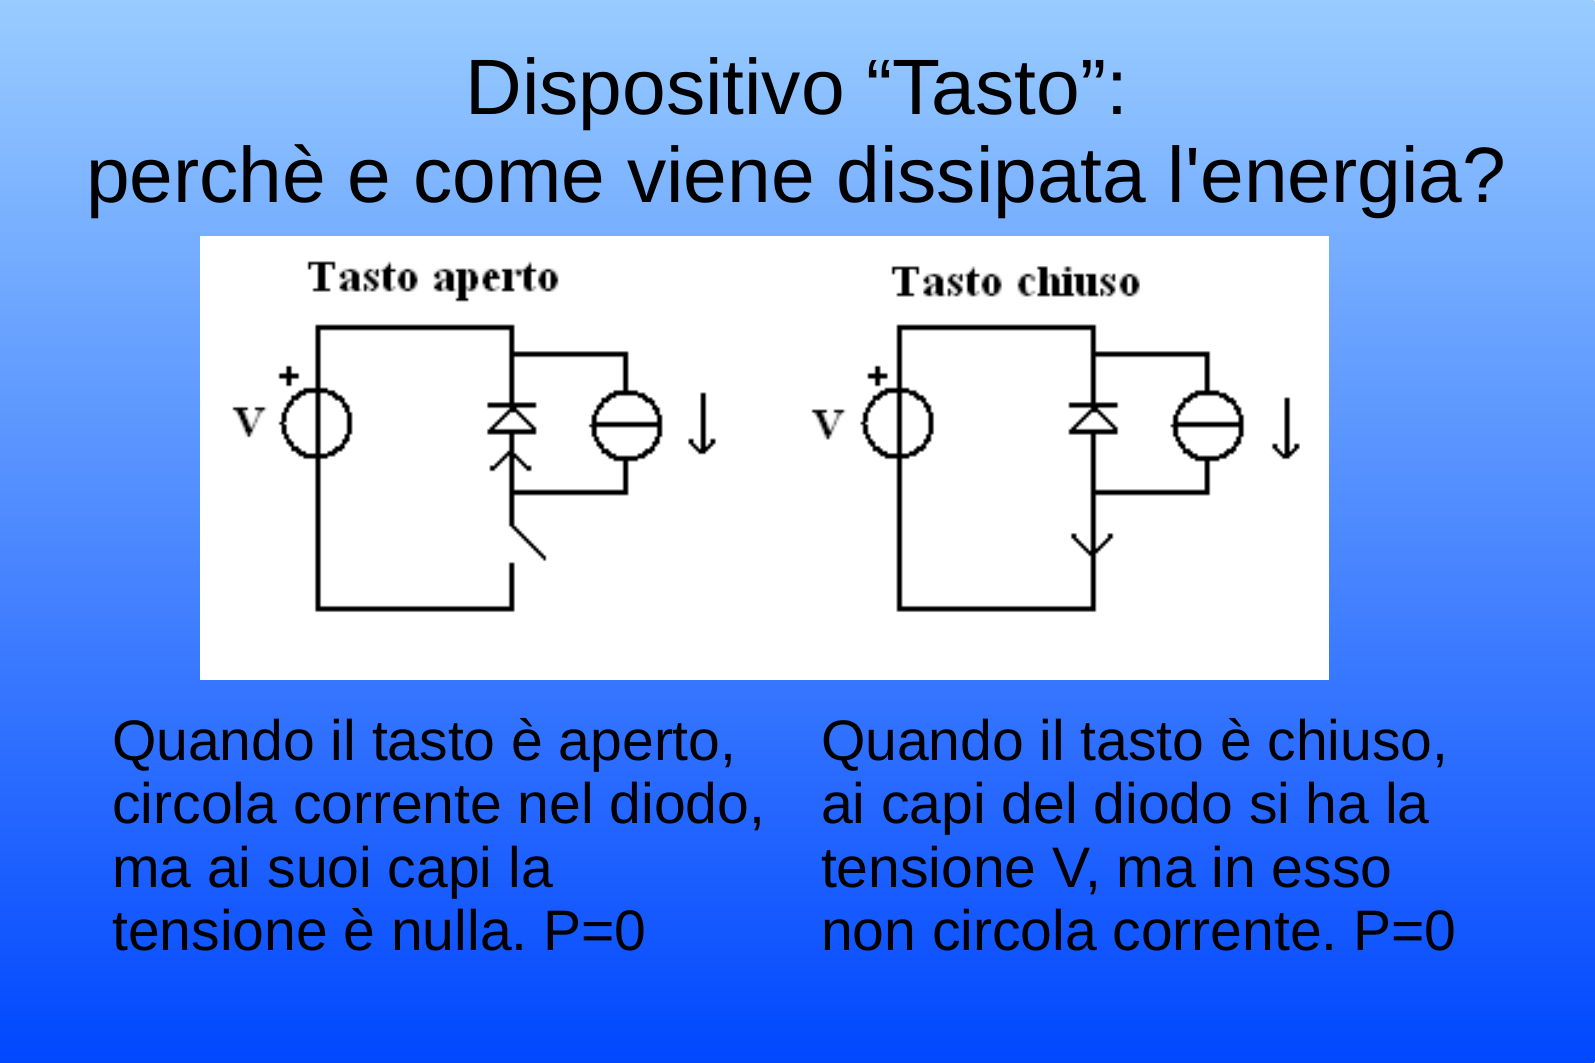

# Dispositivo “Tasto”: perchè e come viene dissipata l'energia?
Quando il tasto è aperto, circola corrente nel diodo, ma ai suoi capi la tensione è nulla. P=0
Quando il tasto è chiuso, ai capi del diodo si ha la tensione V, ma in esso non circola corrente. P=0